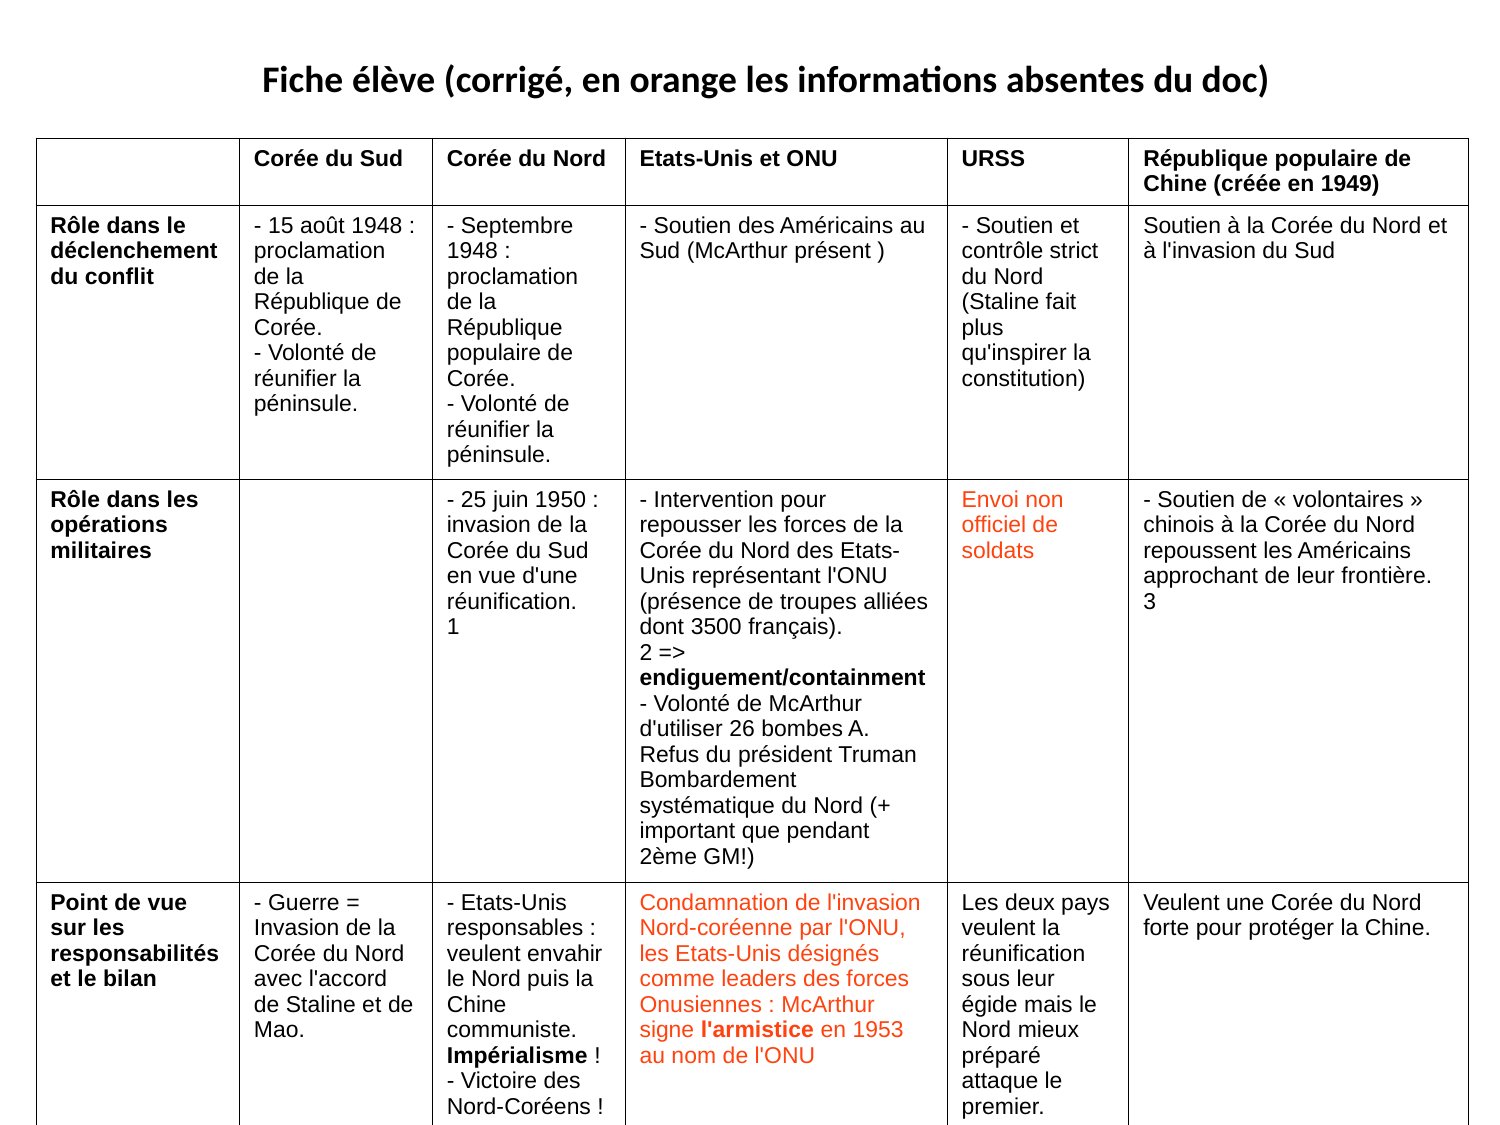

# Fiche élève (corrigé, en orange les informations absentes du doc)
| | Corée du Sud | Corée du Nord | Etats-Unis et ONU | URSS | République populaire de Chine (créée en 1949) |
| --- | --- | --- | --- | --- | --- |
| Rôle dans le déclenchement du conflit | - 15 août 1948 : proclamation de la République de Corée. - Volonté de réunifier la péninsule. | - Septembre 1948 : proclamation de la République populaire de Corée. - Volonté de réunifier la péninsule. | - Soutien des Américains au Sud (McArthur présent ) | - Soutien et contrôle strict du Nord (Staline fait plus qu'inspirer la constitution) | Soutien à la Corée du Nord et à l'invasion du Sud |
| Rôle dans les opérations militaires | | - 25 juin 1950 : invasion de la Corée du Sud en vue d'une réunification. 1 | - Intervention pour repousser les forces de la Corée du Nord des Etats-Unis représentant l'ONU (présence de troupes alliées dont 3500 français). 2 => endiguement/containment - Volonté de McArthur d'utiliser 26 bombes A. Refus du président Truman Bombardement systématique du Nord (+ important que pendant 2ème GM!) | Envoi non officiel de soldats | - Soutien de « volontaires » chinois à la Corée du Nord repoussent les Américains approchant de leur frontière. 3 |
| Point de vue sur les responsabilités et le bilan | - Guerre = Invasion de la Corée du Nord avec l'accord de Staline et de Mao. | - Etats-Unis responsables : veulent envahir le Nord puis la Chine communiste. Impérialisme ! - Victoire des Nord-Coréens ! | Condamnation de l'invasion Nord-coréenne par l'ONU, les Etats-Unis désignés comme leaders des forces Onusiennes : McArthur signe l'armistice en 1953 au nom de l'ONU | Les deux pays veulent la réunification sous leur égide mais le Nord mieux préparé attaque le premier. | Veulent une Corée du Nord forte pour protéger la Chine. |